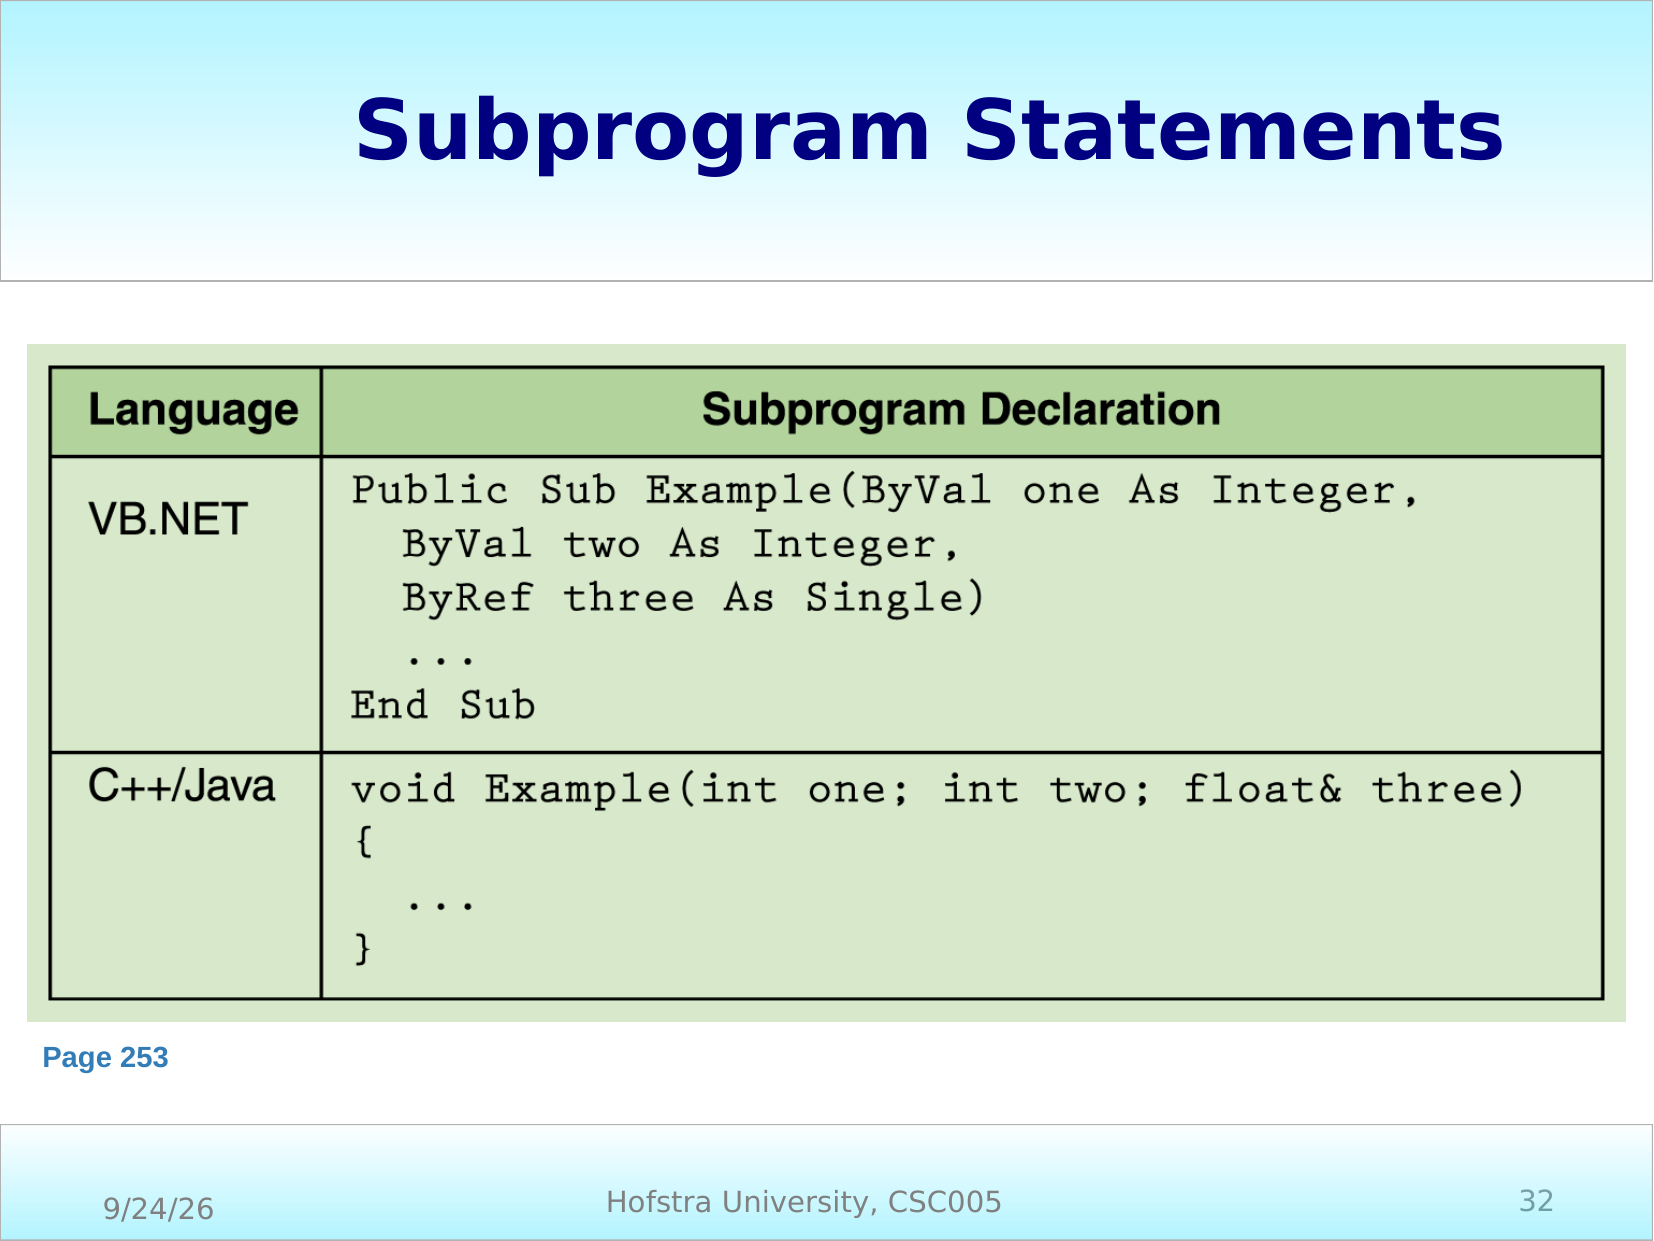

# Subprogram Statements
Page 253
32
Hofstra University, CSC005